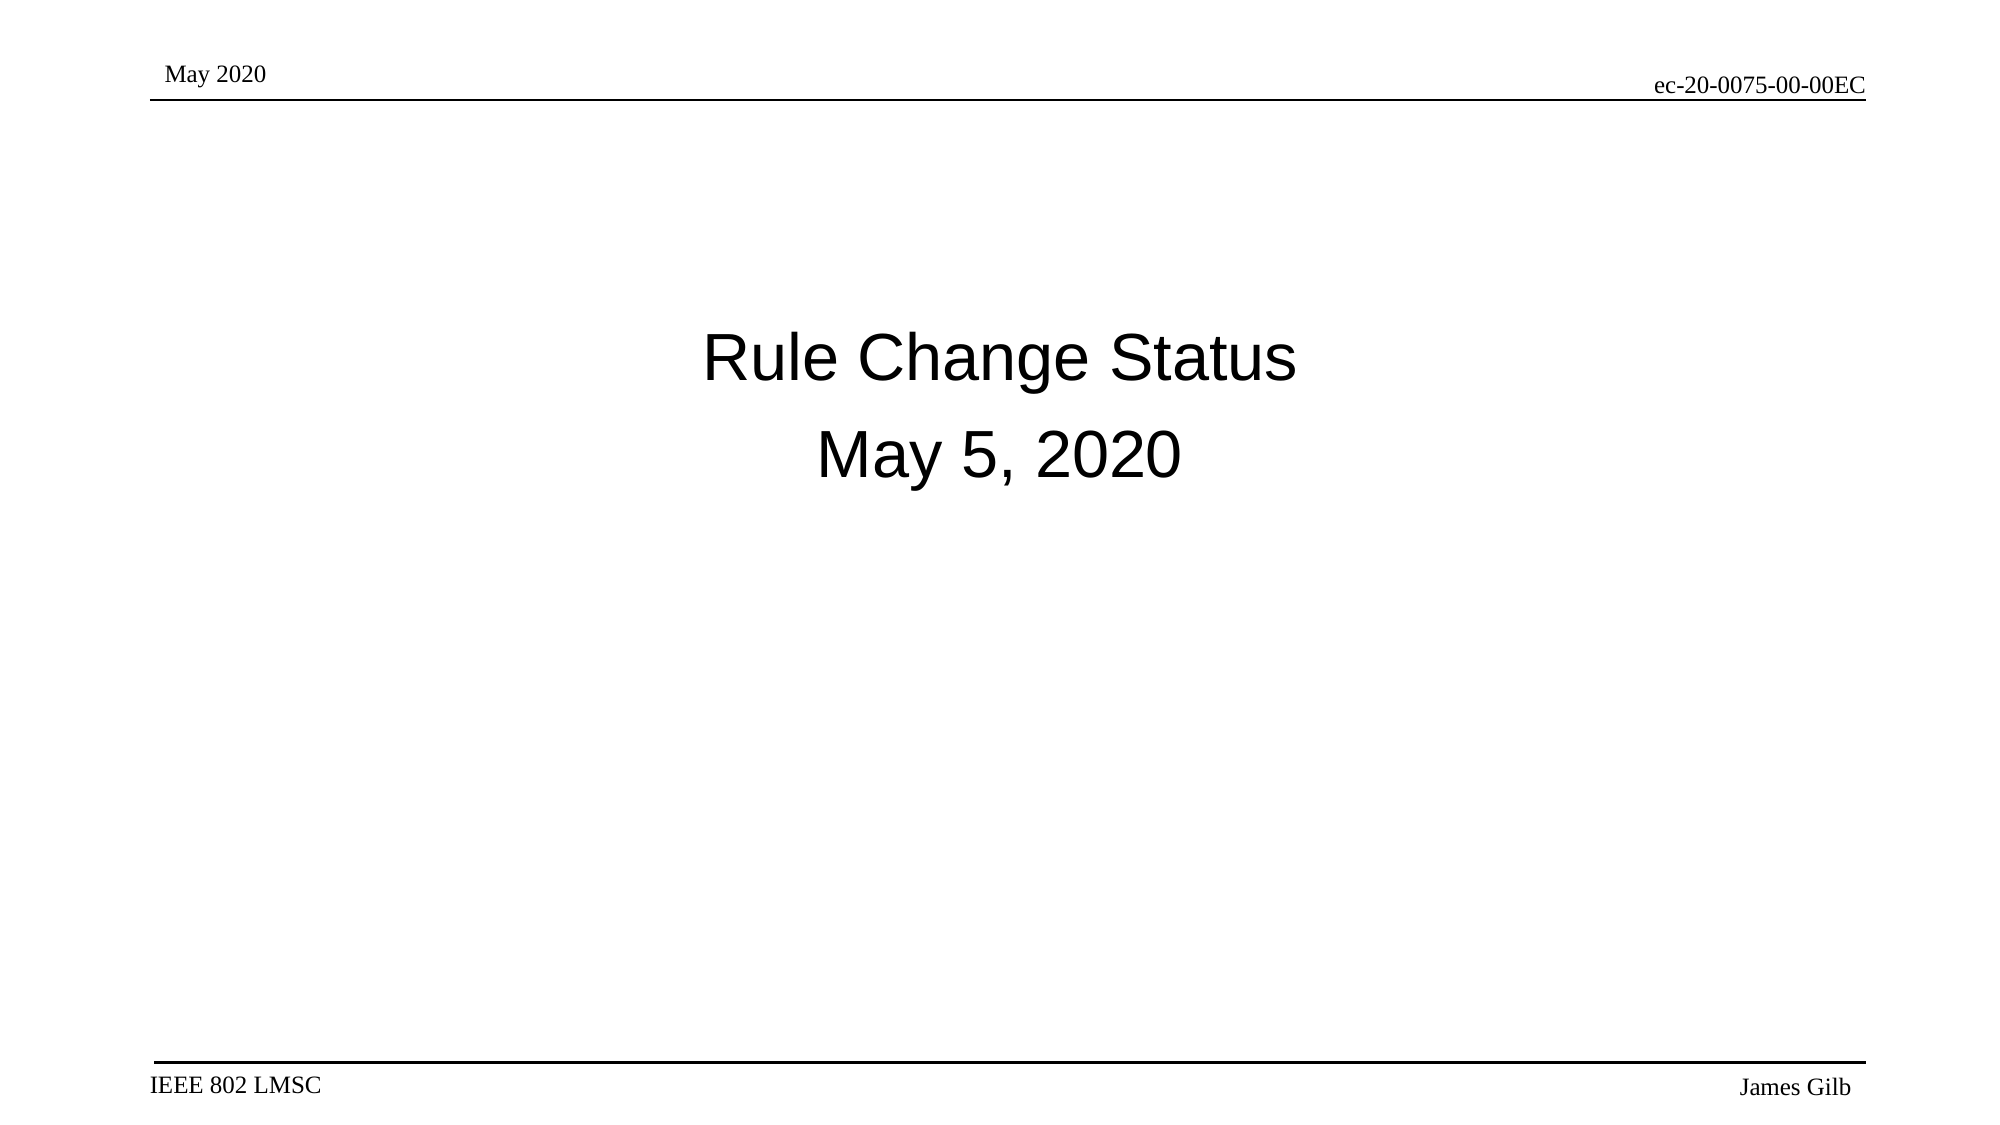

# Rule Change Status
May 5, 2020